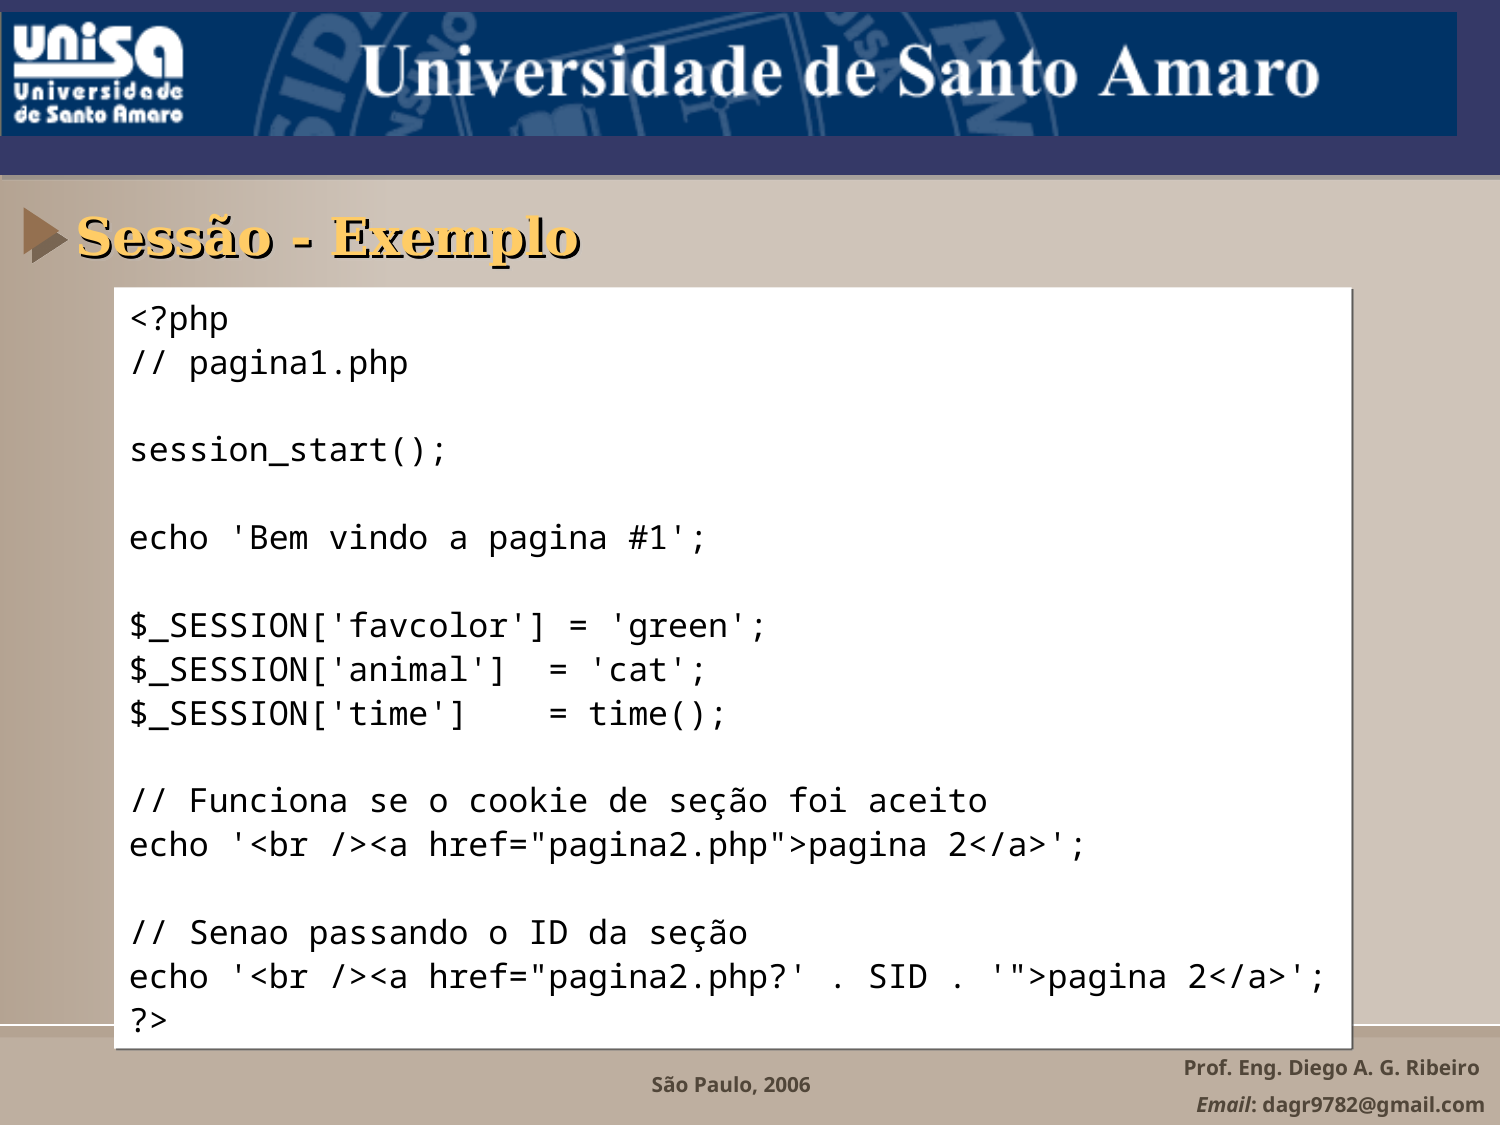

Sessão - Exemplo
<?php
// pagina1.php
session_start();
echo 'Bem vindo a pagina #1';
$_SESSION['favcolor'] = 'green';
$_SESSION['animal'] = 'cat';
$_SESSION['time'] = time();
// Funciona se o cookie de seção foi aceito
echo '<br /><a href="pagina2.php">pagina 2</a>';
// Senao passando o ID da seção
echo '<br /><a href="pagina2.php?' . SID . '">pagina 2</a>';
?>